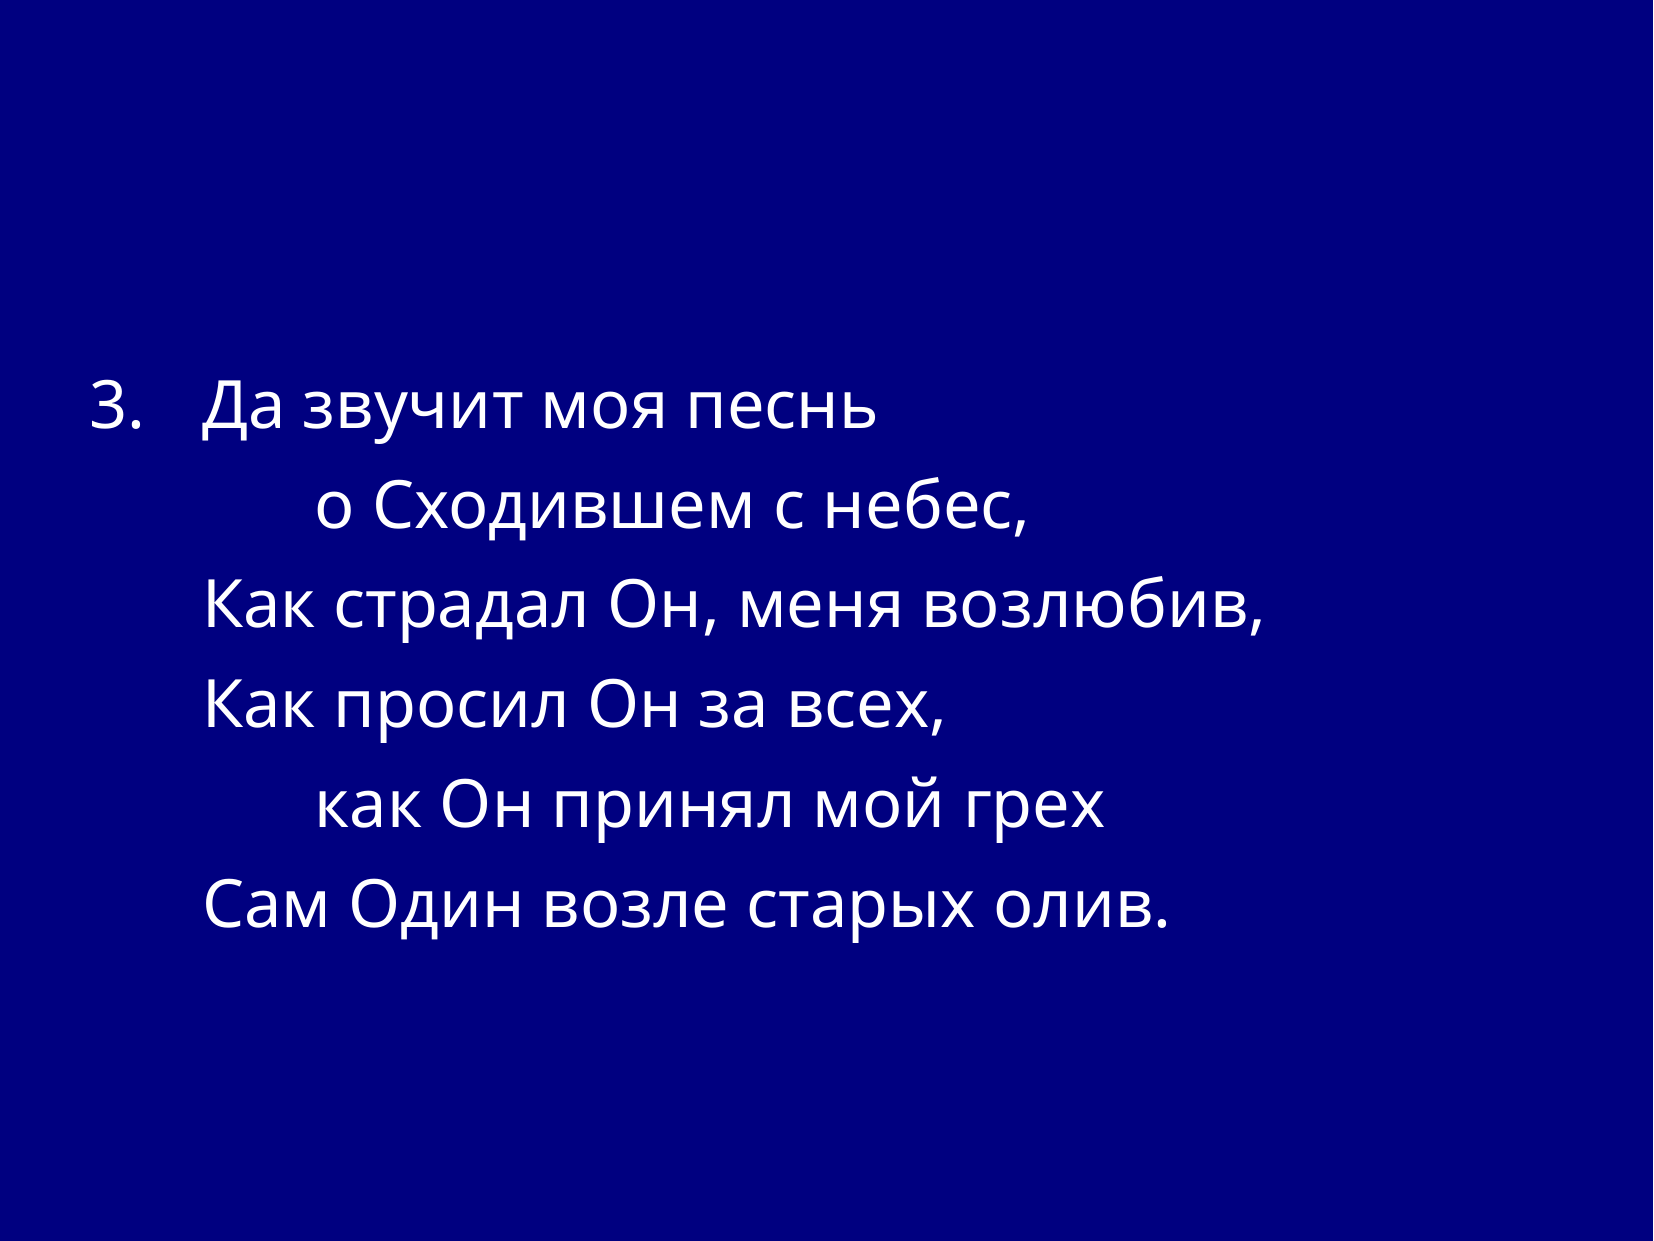

3.	Да звучит моя песнь
		о Сходившем с небес,
	Как страдал Он, меня возлюбив,
	Как просил Он за всех,
		как Он принял мой грех
	Сам Один возле старых олив.